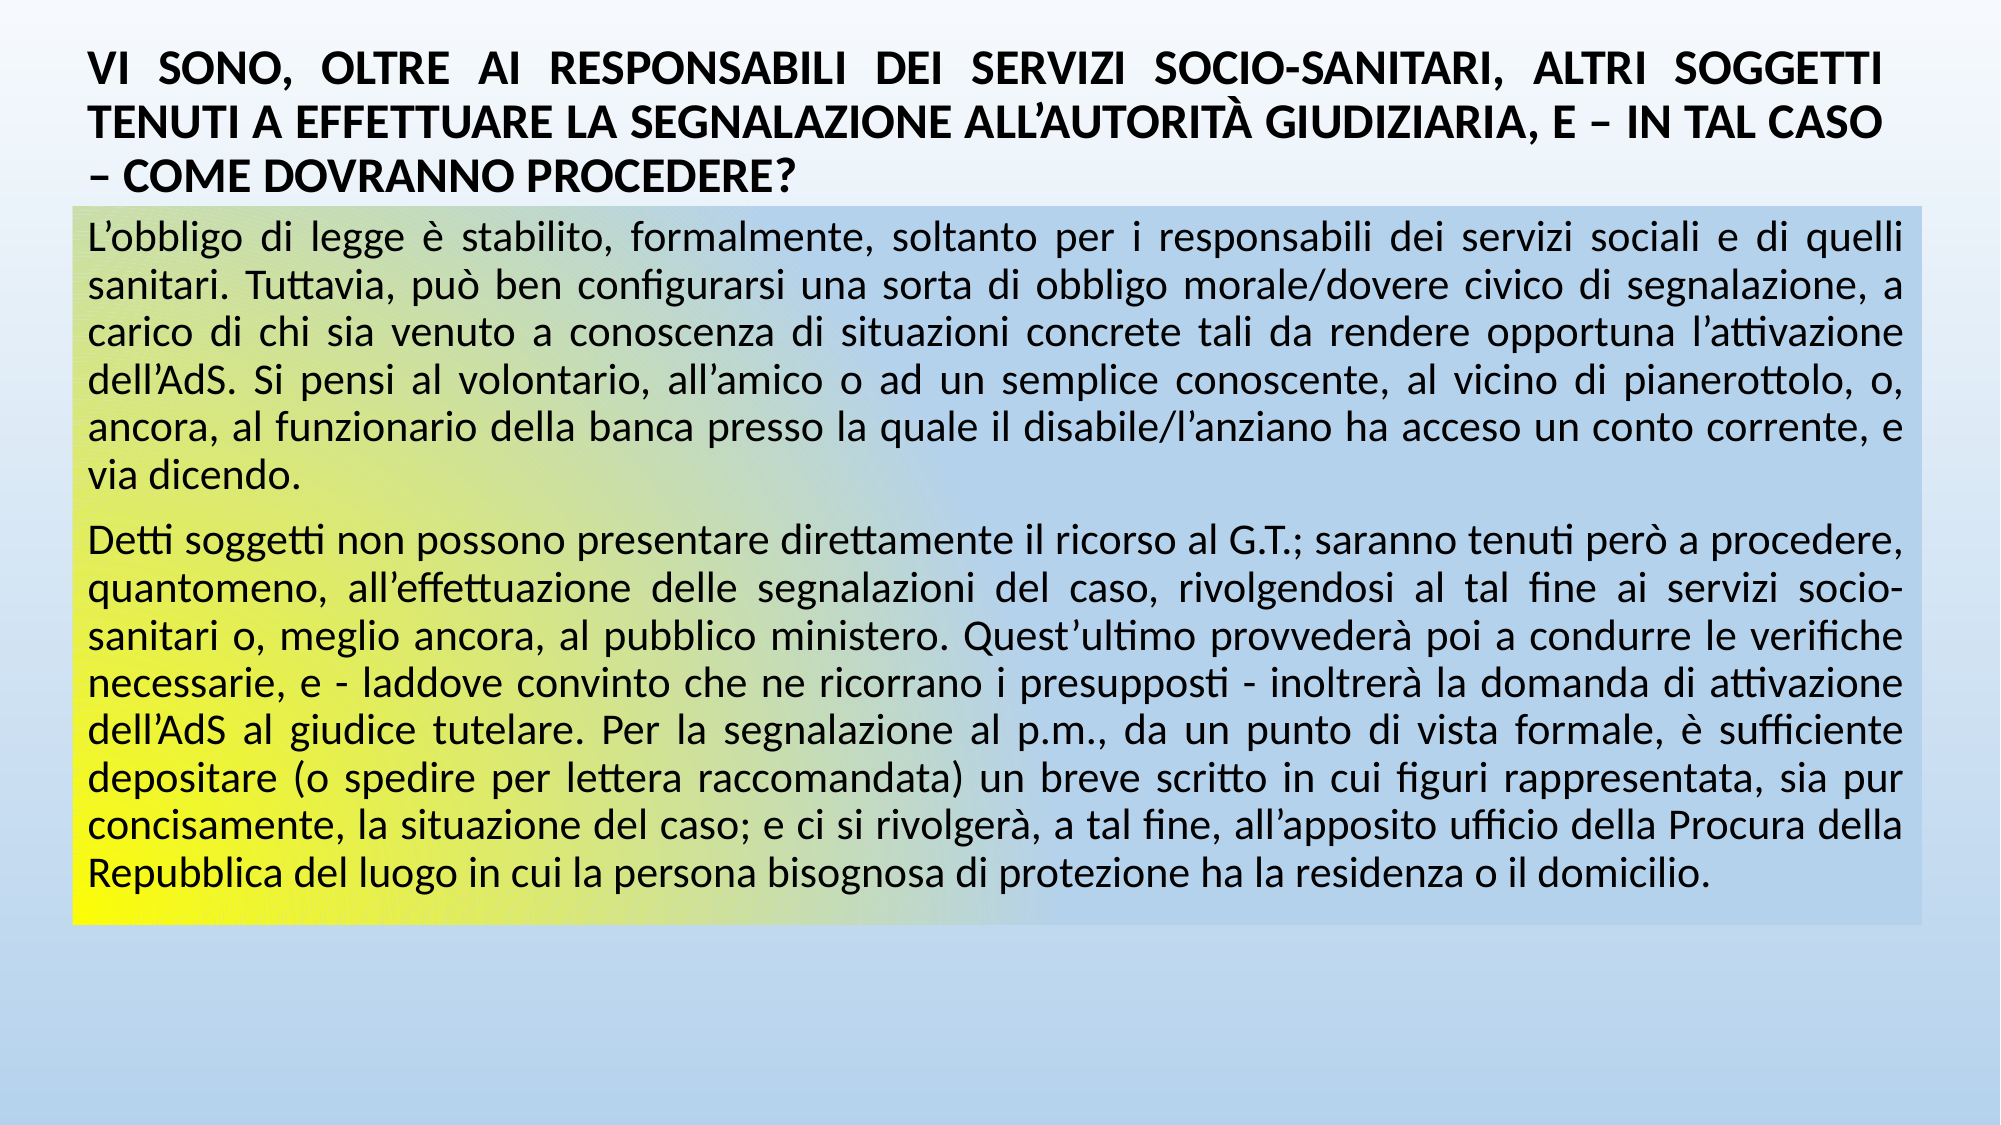

# VI SONO, OLTRE AI RESPONSABILI DEI SERVIZI SOCIO-SANITARI, ALTRI SOGGETTI TENUTI A EFFETTUARE LA SEGNALAZIONE ALL’AUTORITÀ GIUDIZIARIA, E – IN TAL CASO – COME DOVRANNO PROCEDERE?
L’obbligo di legge è stabilito, formalmente, soltanto per i responsabili dei servizi sociali e di quelli sanitari. Tuttavia, può ben configurarsi una sorta di obbligo morale/dovere civico di segnalazione, a carico di chi sia venuto a conoscenza di situazioni concrete tali da rendere opportuna l’attivazione dell’AdS. Si pensi al volontario, all’amico o ad un semplice conoscente, al vicino di pianerottolo, o, ancora, al funzionario della banca presso la quale il disabile/l’anziano ha acceso un conto corrente, e via dicendo.
Detti soggetti non possono presentare direttamente il ricorso al G.T.; saranno tenuti però a procedere, quantomeno, all’effettuazione delle segnalazioni del caso, rivolgendosi al tal fine ai servizi socio-sanitari o, meglio ancora, al pubblico ministero. Quest’ultimo provvederà poi a condurre le verifiche necessarie, e - laddove convinto che ne ricorrano i presupposti - inoltrerà la domanda di attivazione dell’AdS al giudice tutelare. Per la segnalazione al p.m., da un punto di vista formale, è sufficiente depositare (o spedire per lettera raccomandata) un breve scritto in cui figuri rappresentata, sia pur concisamente, la situazione del caso; e ci si rivolgerà, a tal fine, all’apposito ufficio della Procura della Repubblica del luogo in cui la persona bisognosa di protezione ha la residenza o il domicilio.